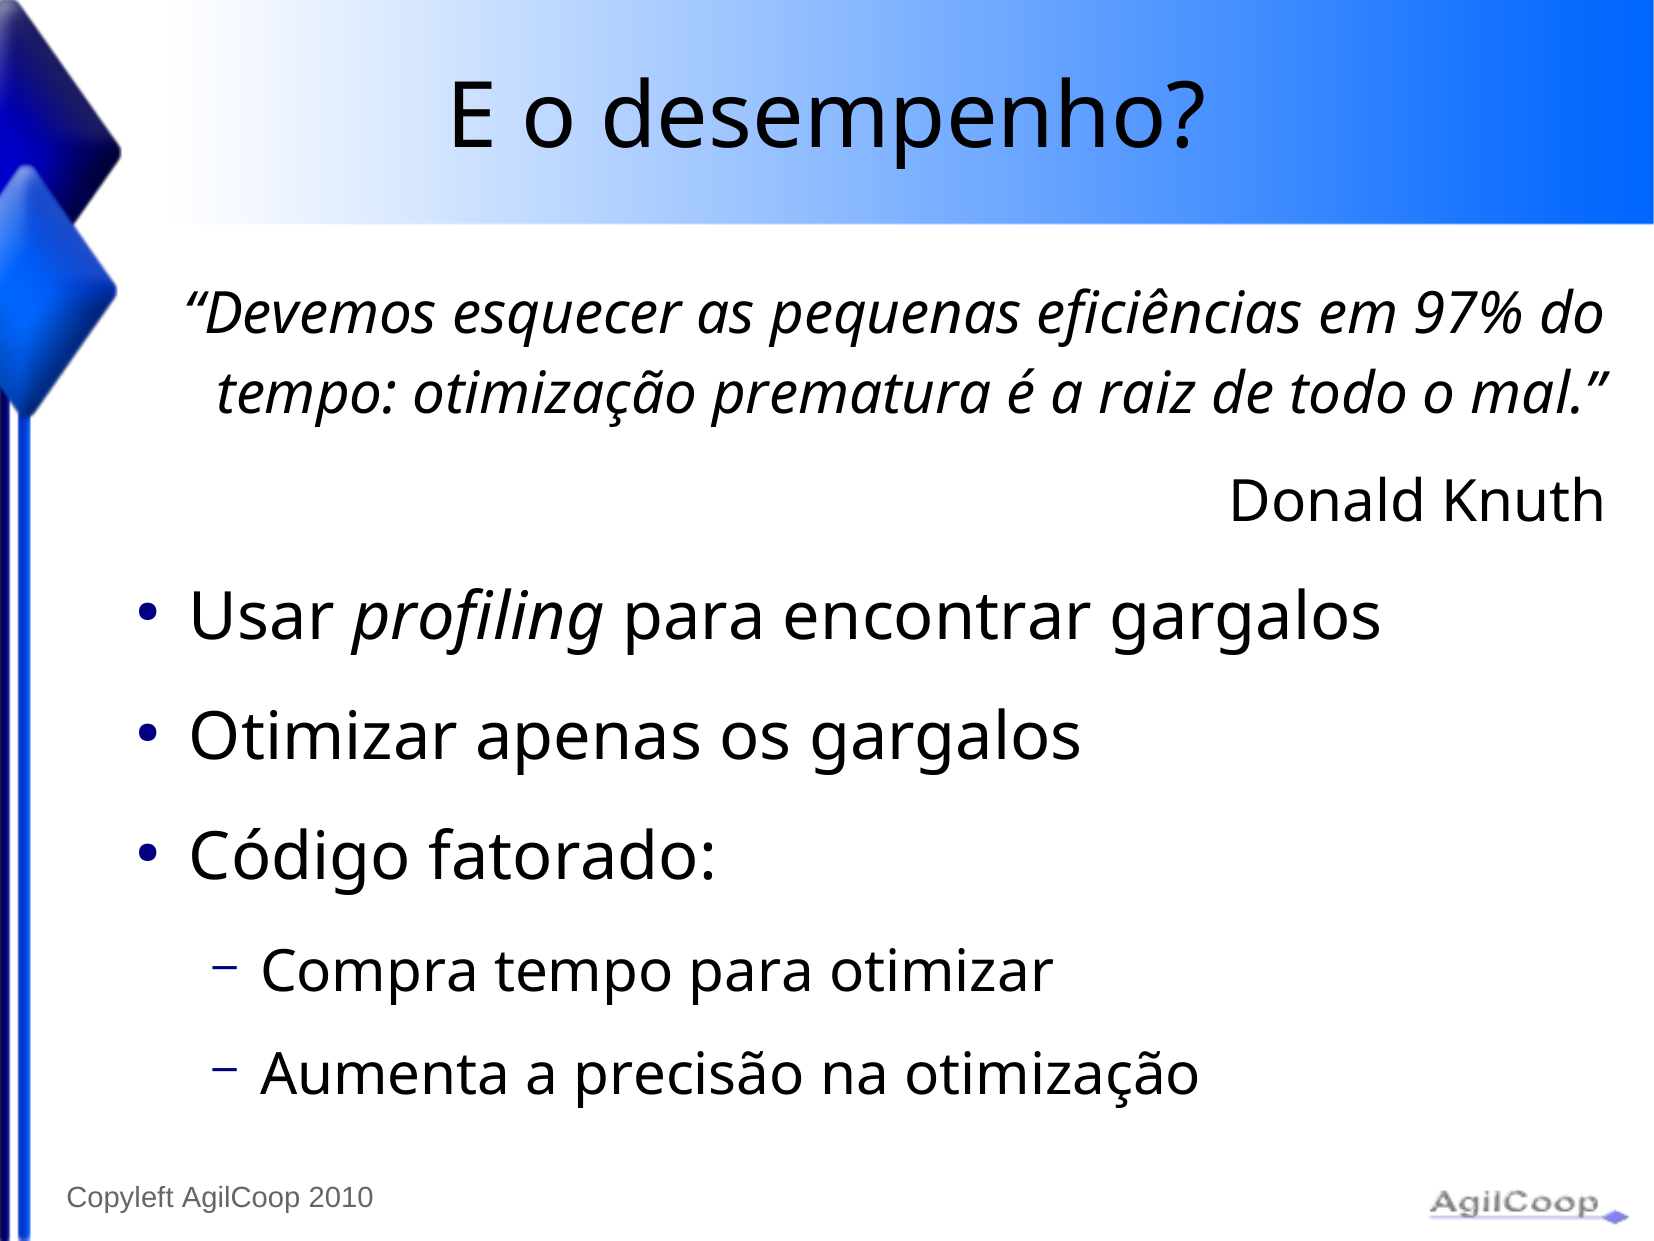

# E o desempenho?
“Devemos esquecer as pequenas eficiências em 97% do tempo: otimização prematura é a raiz de todo o mal.”
Donald Knuth
Usar profiling para encontrar gargalos
Otimizar apenas os gargalos
Código fatorado:
Compra tempo para otimizar
Aumenta a precisão na otimização
Copyleft AgilCoop 2010